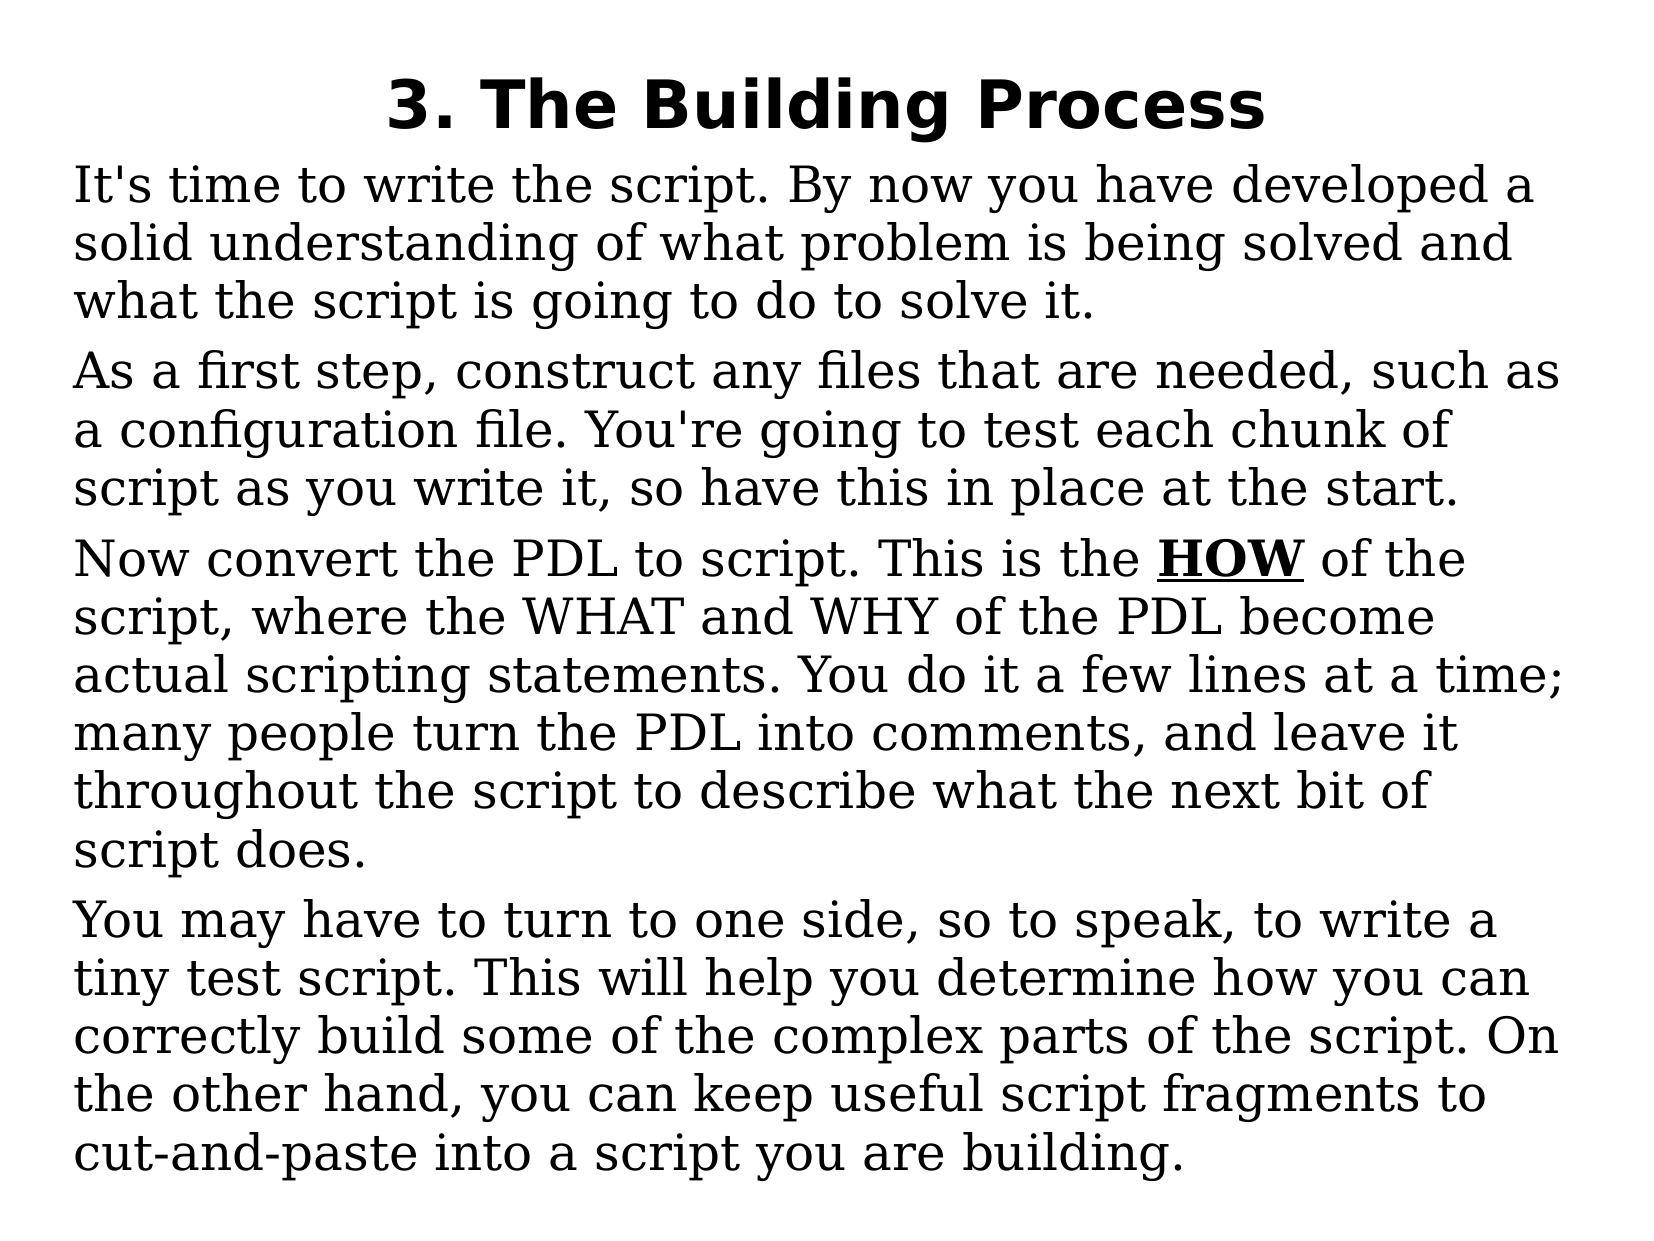

3. The Building Process
It's time to write the script. By now you have developed a solid understanding of what problem is being solved and what the script is going to do to solve it.
As a first step, construct any files that are needed, such as a configuration file. You're going to test each chunk of script as you write it, so have this in place at the start.
Now convert the PDL to script. This is the HOW of the script, where the WHAT and WHY of the PDL become actual scripting statements. You do it a few lines at a time; many people turn the PDL into comments, and leave it throughout the script to describe what the next bit of script does.
You may have to turn to one side, so to speak, to write a tiny test script. This will help you determine how you can correctly build some of the complex parts of the script. On the other hand, you can keep useful script fragments to cut-and-paste into a script you are building.